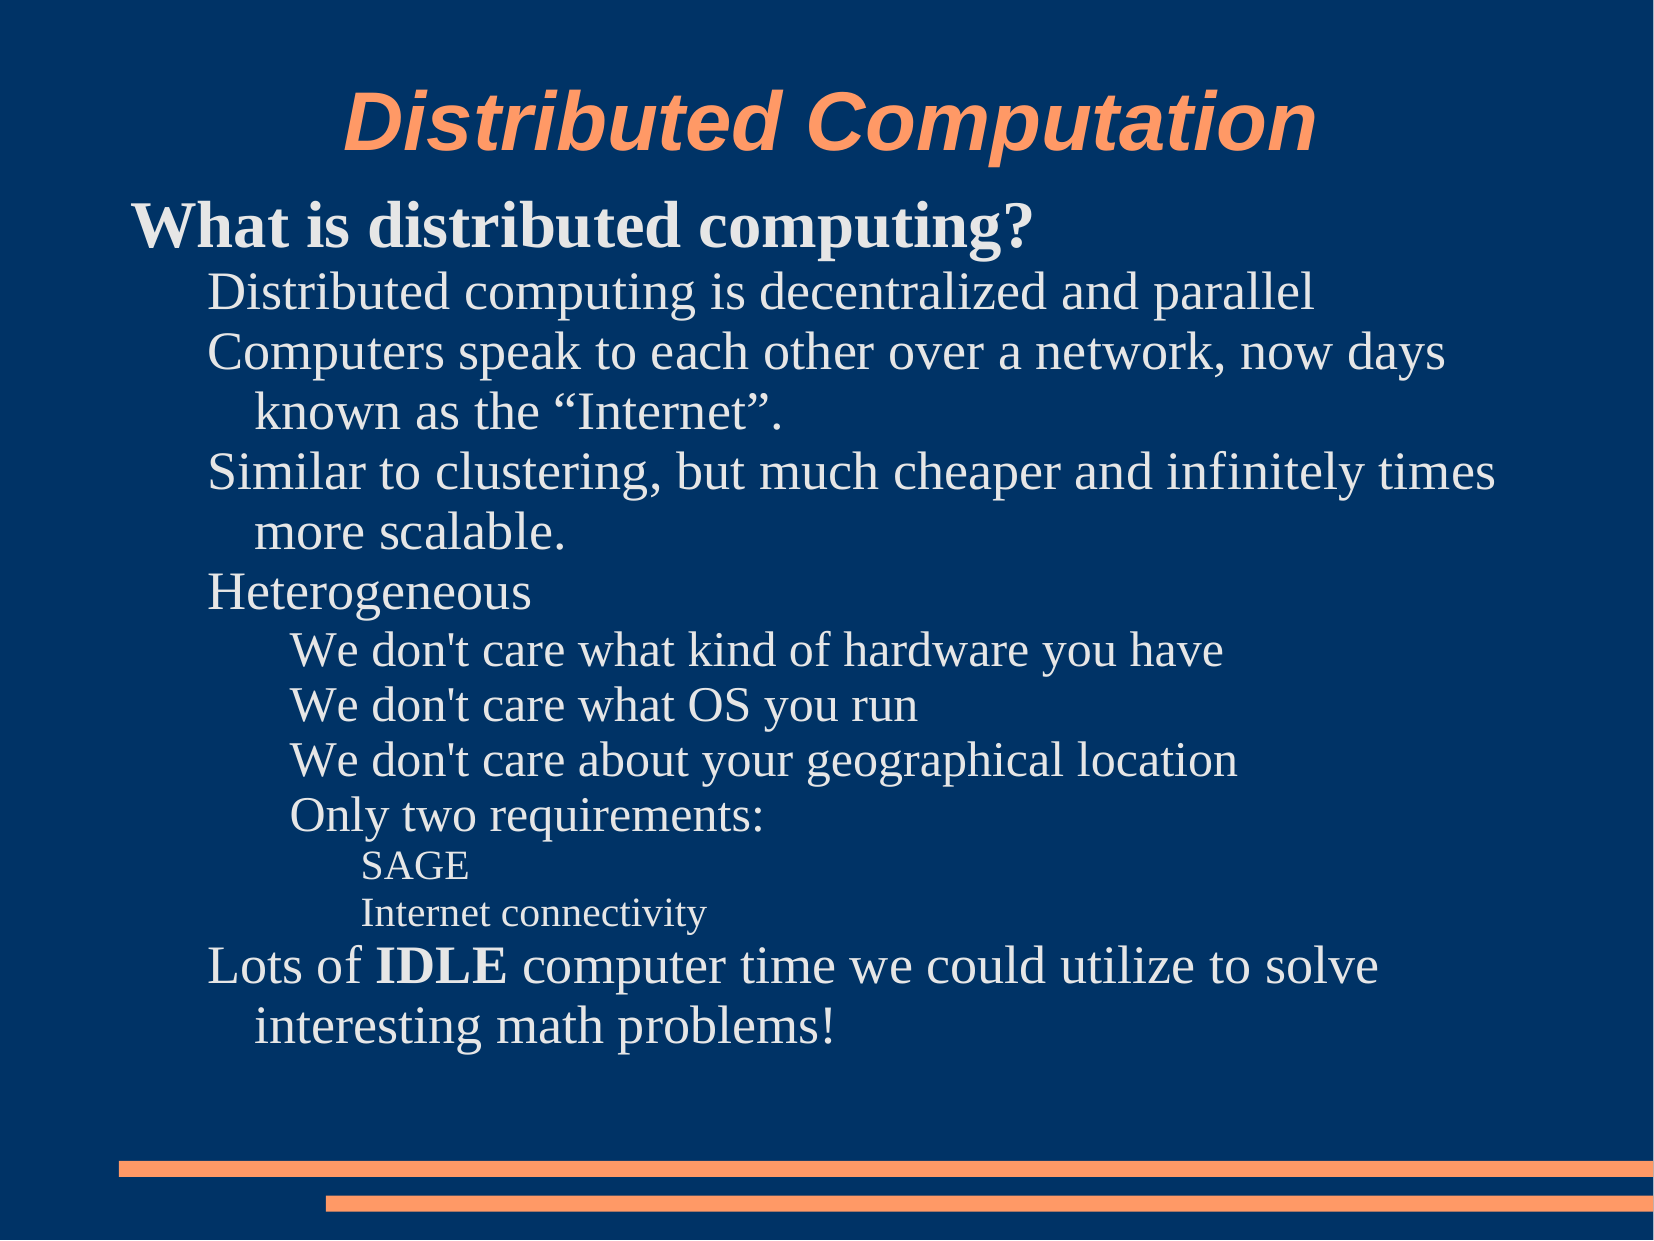

# Distributed Computation
What is distributed computing?
Distributed computing is decentralized and parallel
Computers speak to each other over a network, now days known as the “Internet”.
Similar to clustering, but much cheaper and infinitely times more scalable.
Heterogeneous
We don't care what kind of hardware you have
We don't care what OS you run
We don't care about your geographical location
Only two requirements:
SAGE
Internet connectivity
Lots of IDLE computer time we could utilize to solve interesting math problems!